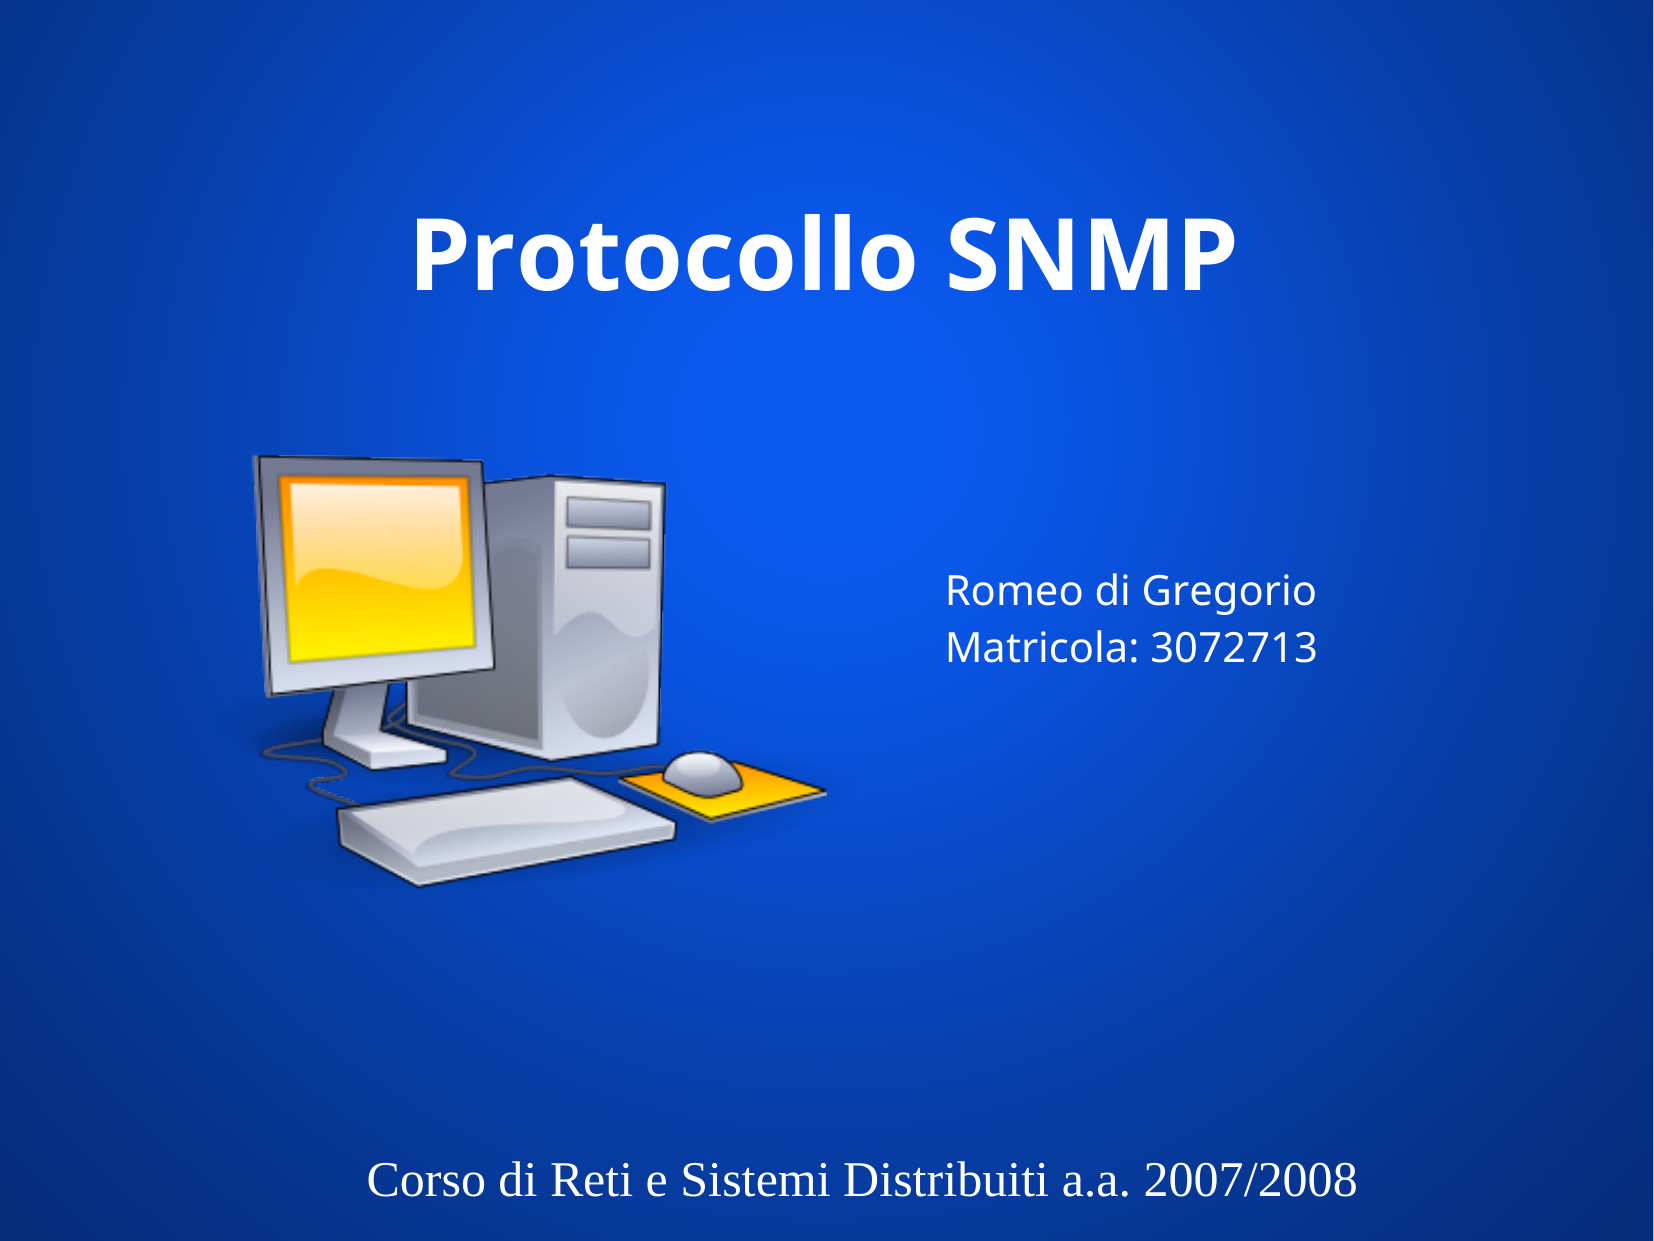

# Protocollo SNMP
Romeo di Gregorio
Matricola: 3072713
Corso di Reti e Sistemi Distribuiti a.a. 2007/2008